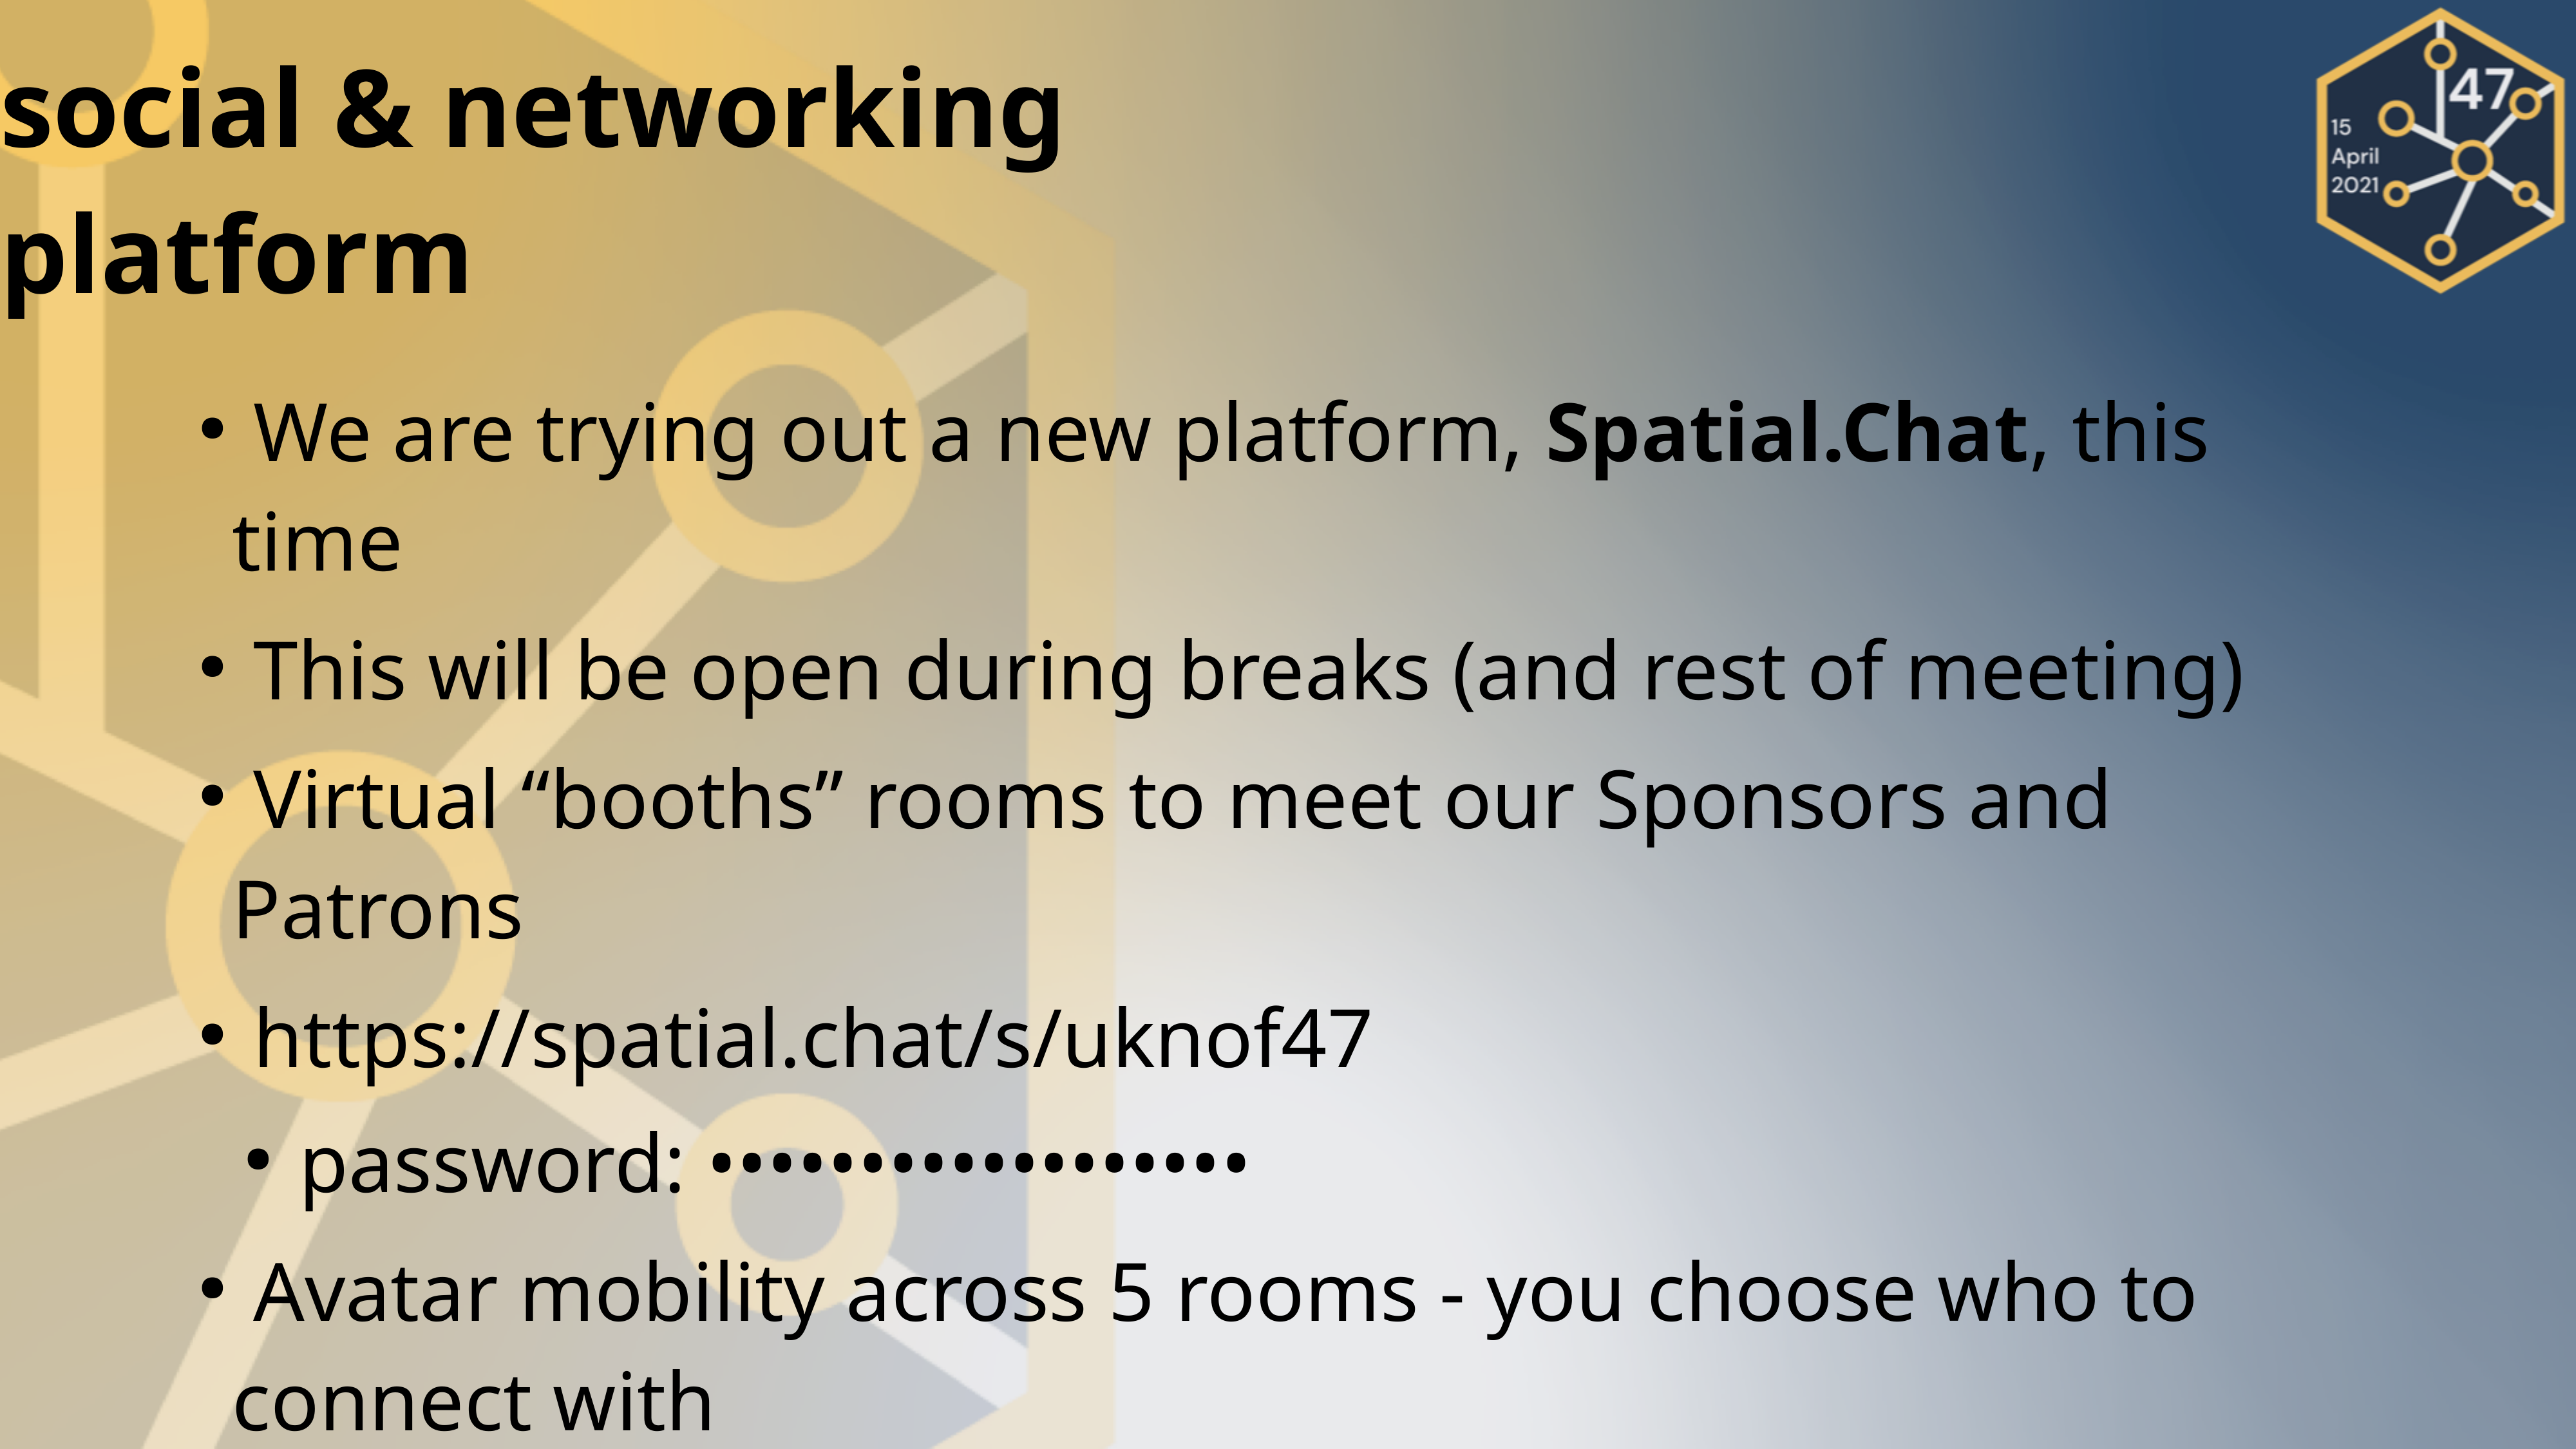

# social & networking platform
 We are trying out a new platform, Spatial.Chat, this time
 This will be open during breaks (and rest of meeting)
 Virtual “booths” rooms to meet our Sponsors and Patrons
 https://spatial.chat/s/uknof47
 password: ••••••••••••••••••
 Avatar mobility across 5 rooms - you choose who to connect with
 BYO Pints n' Packets social at 16:05 BST